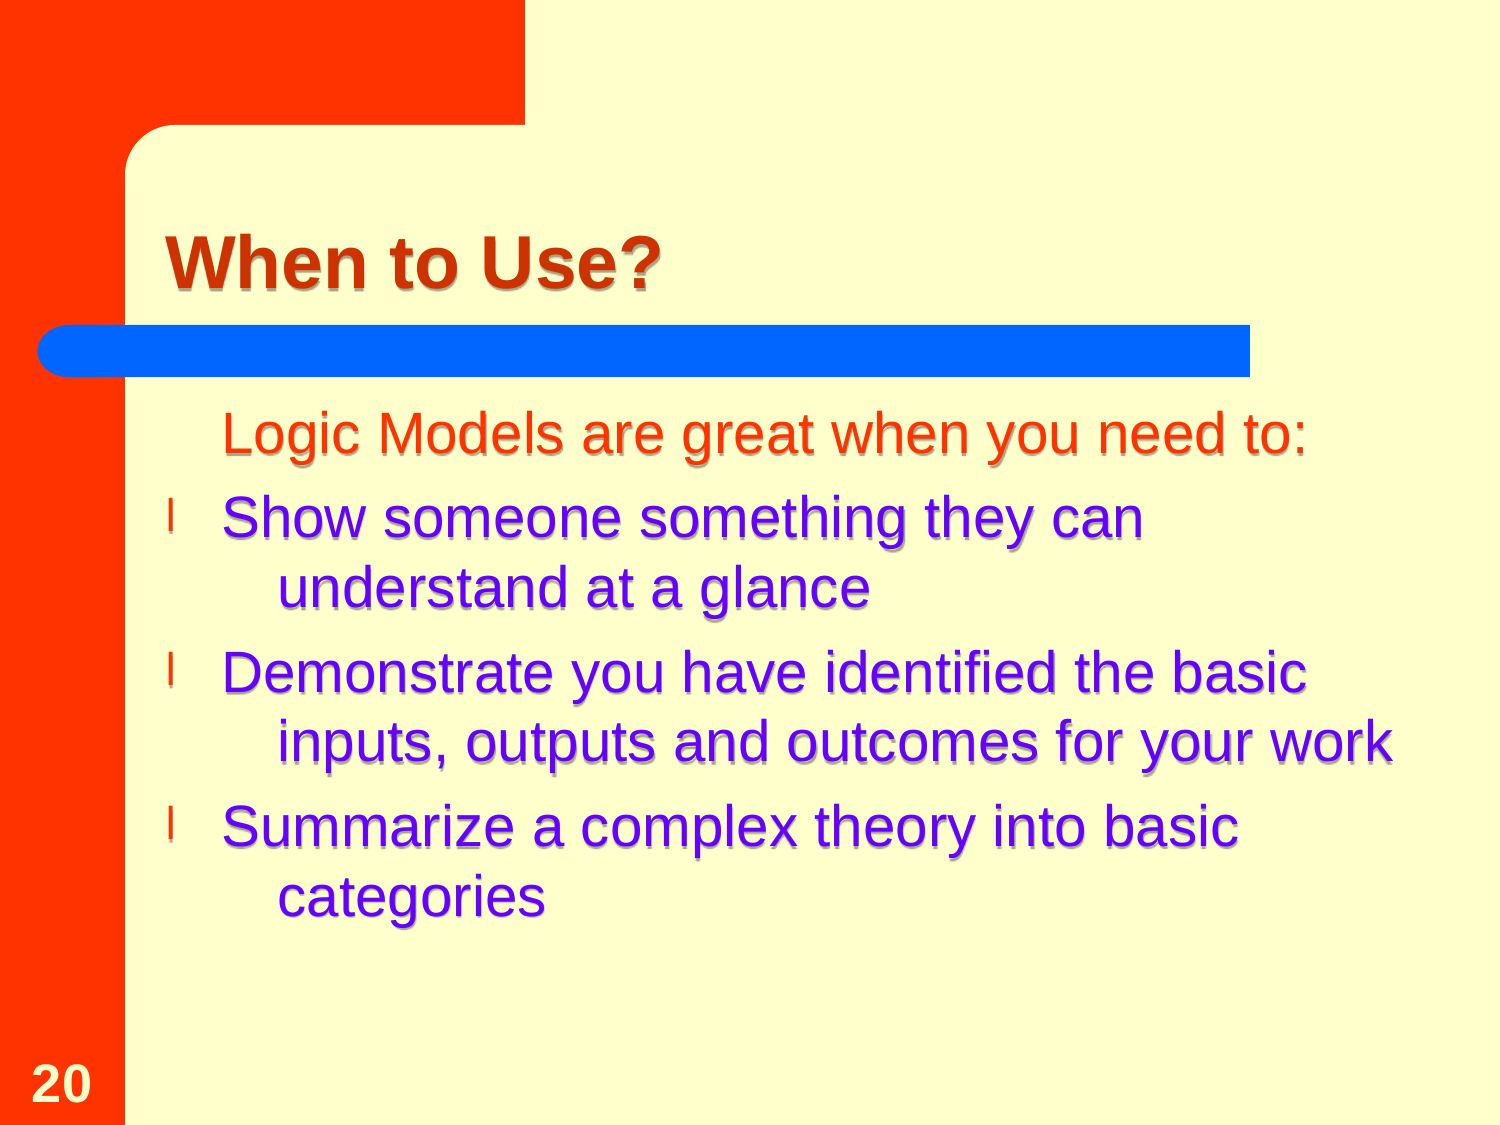

# When to Use?
Logic Models are great when you need to:
Show someone something they can understand at a glance
Demonstrate you have identified the basic inputs, outputs and outcomes for your work
Summarize a complex theory into basic categories